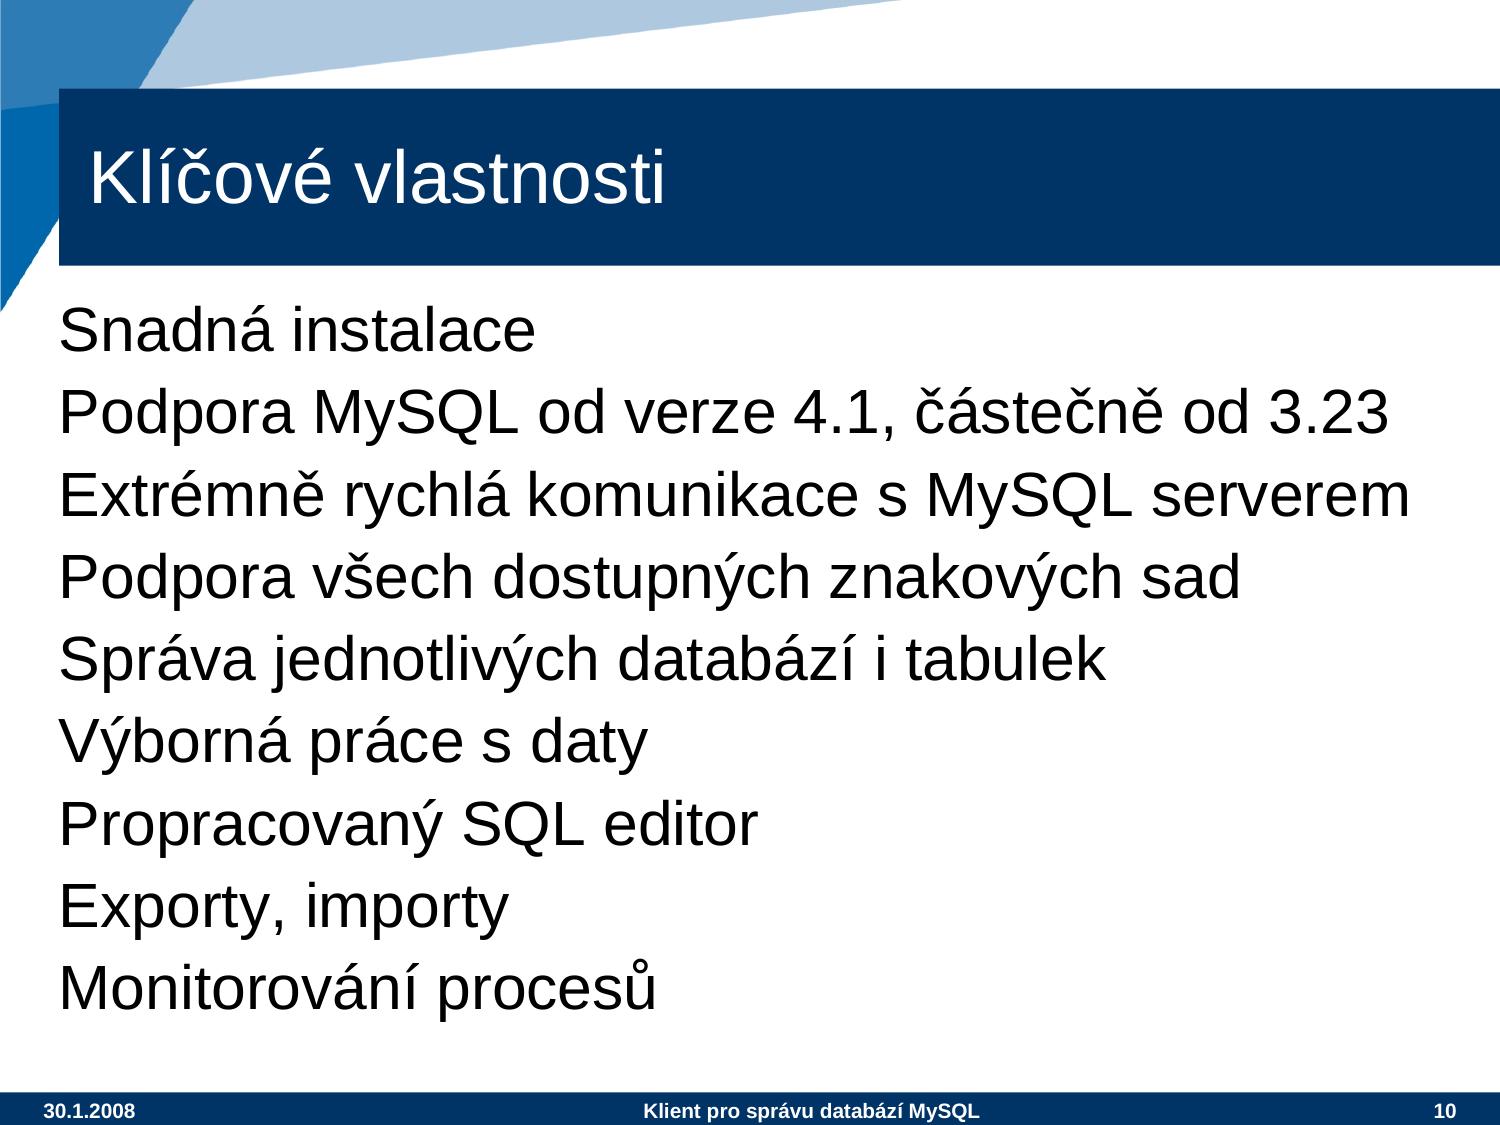

# Klíčové vlastnosti
Snadná instalace
Podpora MySQL od verze 4.1, částečně od 3.23
Extrémně rychlá komunikace s MySQL serverem
Podpora všech dostupných znakových sad
Správa jednotlivých databází i tabulek
Výborná práce s daty
Propracovaný SQL editor
Exporty, importy
Monitorování procesů